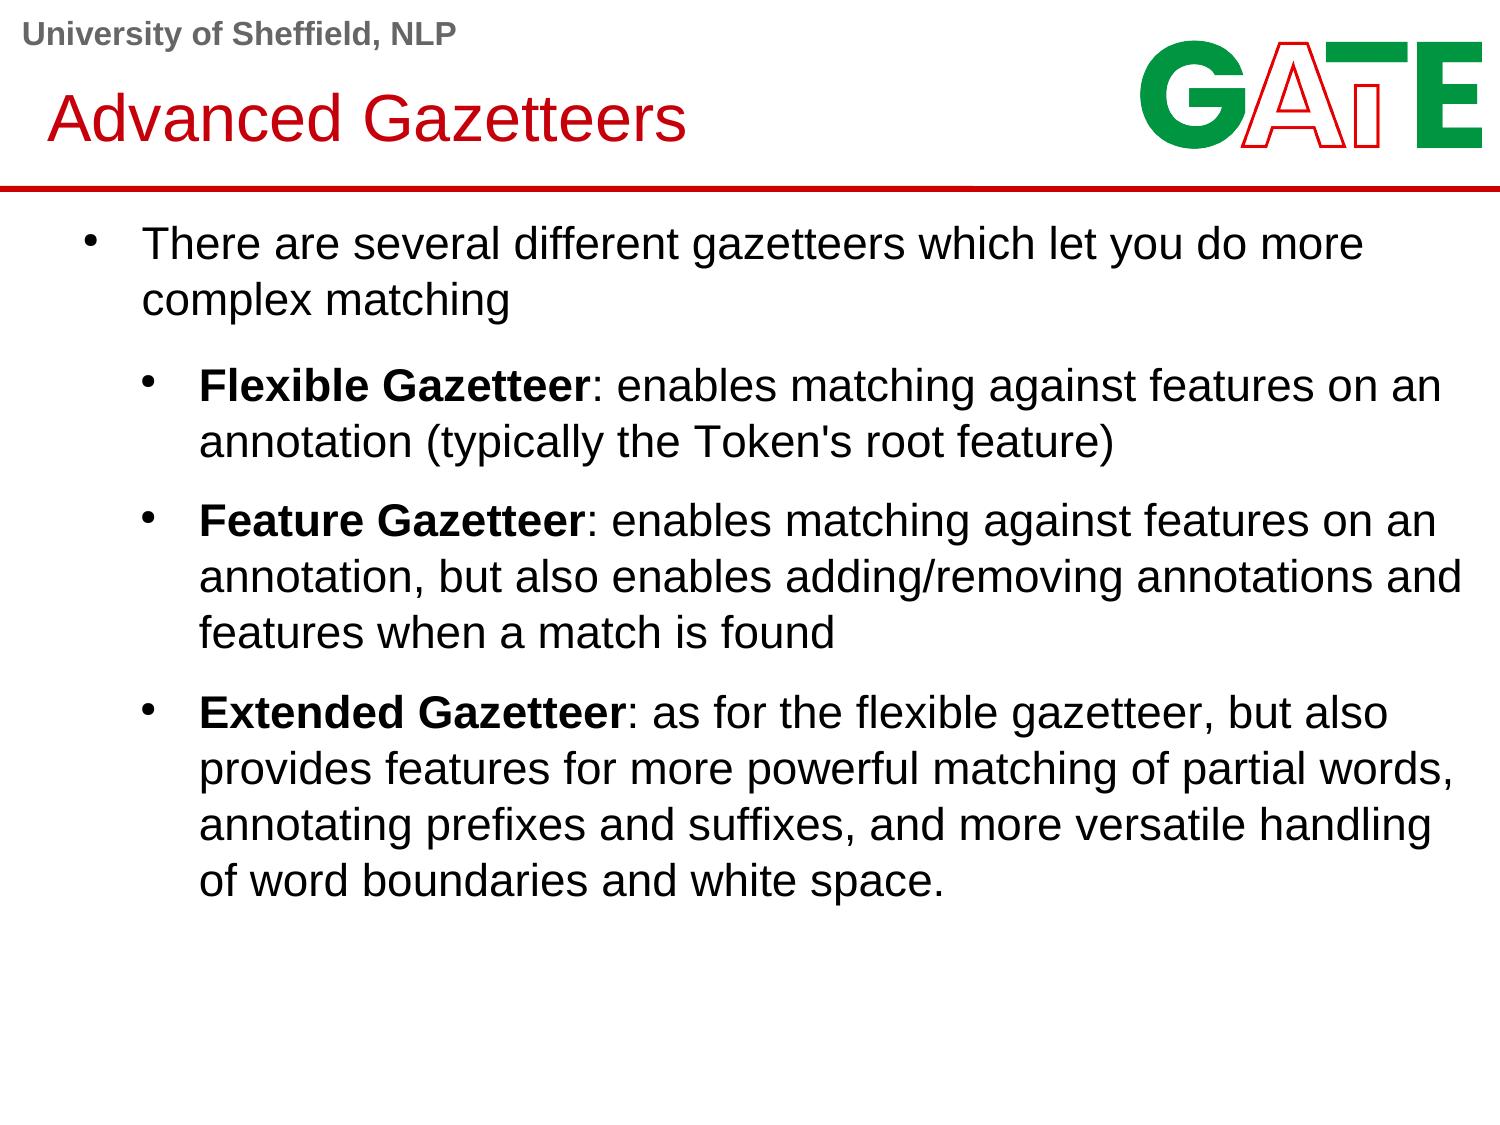

# Advanced Gazetteers
There are several different gazetteers which let you do more complex matching
Flexible Gazetteer: enables matching against features on an annotation (typically the Token's root feature)
Feature Gazetteer: enables matching against features on an annotation, but also enables adding/removing annotations and features when a match is found
Extended Gazetteer: as for the flexible gazetteer, but also provides features for more powerful matching of partial words, annotating prefixes and suffixes, and more versatile handling of word boundaries and white space.